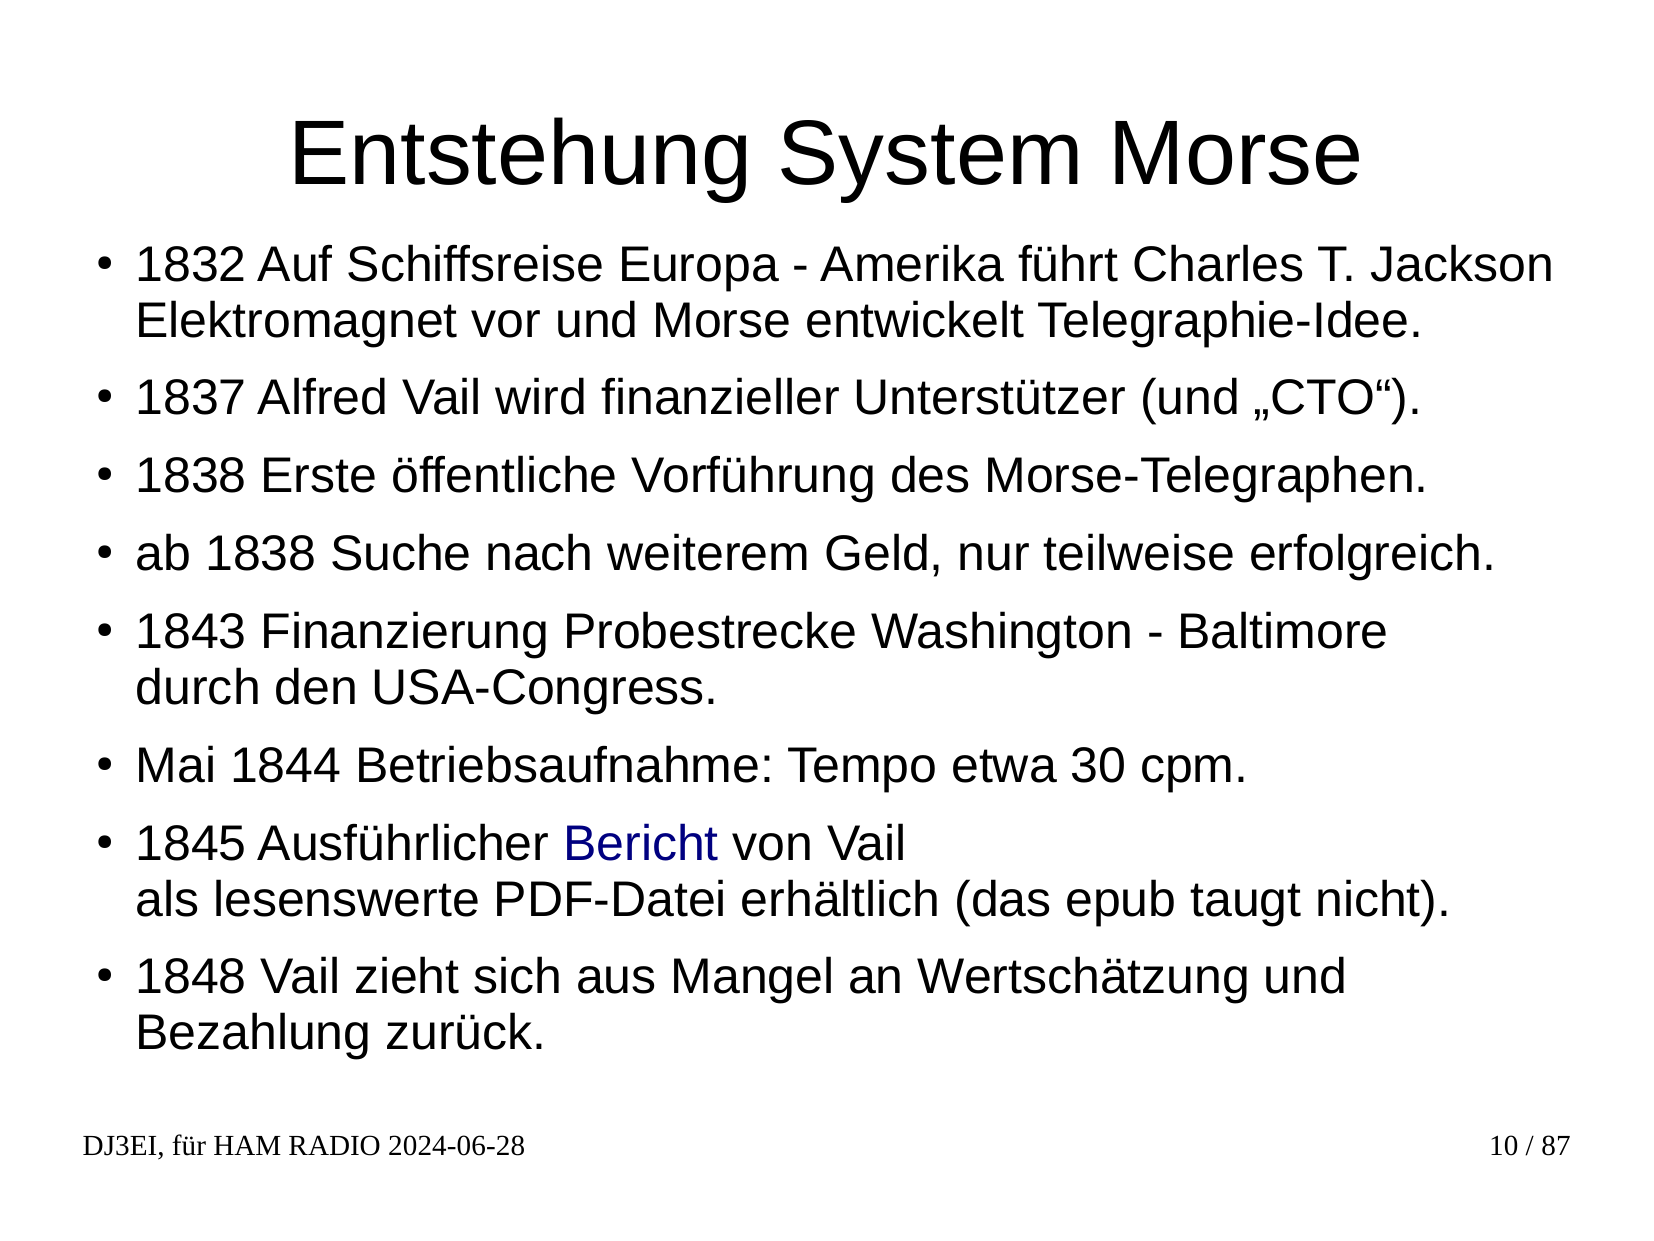

# Entstehung System Morse
1832 Auf Schiffsreise Europa - Amerika führt Charles T. Jackson Elektromagnet vor und Morse entwickelt Telegraphie-Idee.
1837 Alfred Vail wird finanzieller Unterstützer (und „CTO“).
1838 Erste öffentliche Vorführung des Morse-Telegraphen.
ab 1838 Suche nach weiterem Geld, nur teilweise erfolgreich.
1843 Finanzierung Probestrecke Washington - Baltimore
durch den USA-Congress.
Mai 1844 Betriebsaufnahme: Tempo etwa 30 cpm.
1845 Ausführlicher Bericht von Vail
als lesenswerte PDF-Datei erhältlich (das epub taugt nicht).
1848 Vail zieht sich aus Mangel an Wertschätzung und Bezahlung zurück.
10